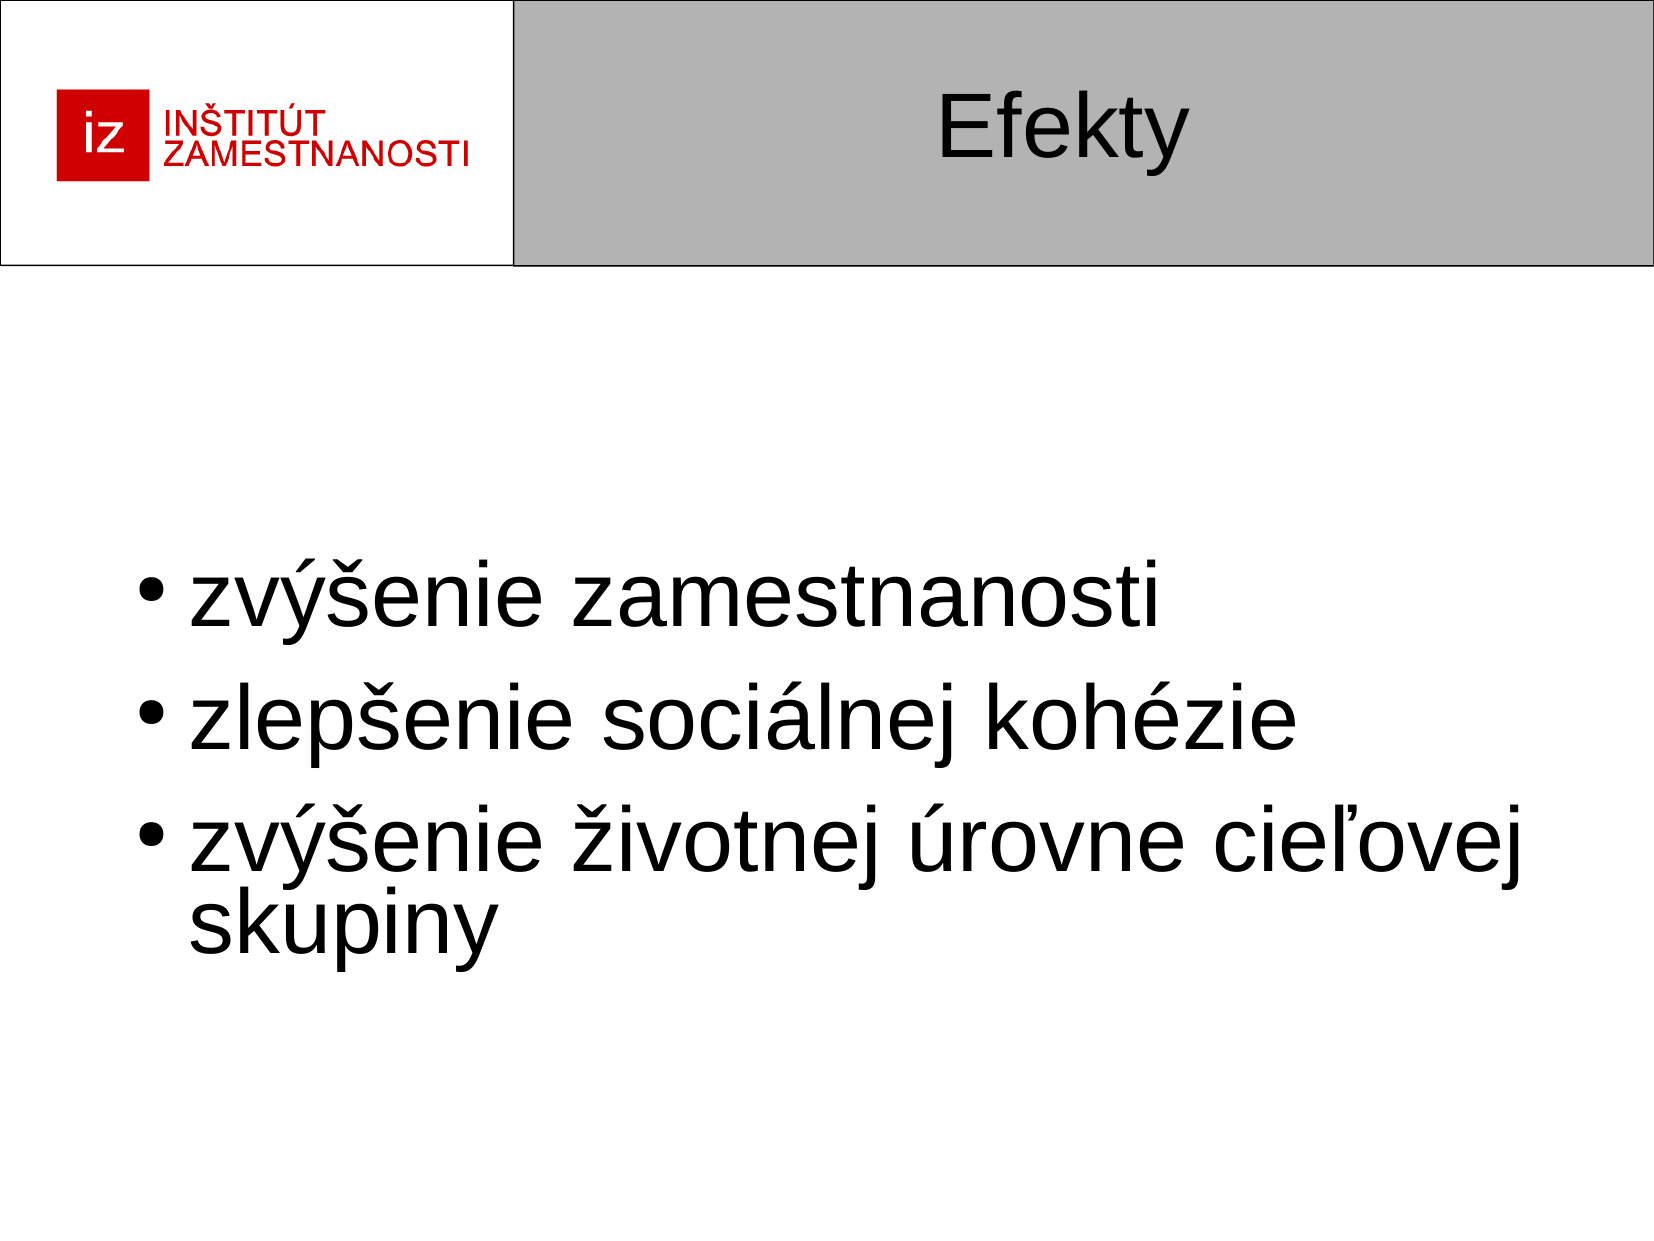

# Efekty
zvýšenie zamestnanosti
zlepšenie sociálnej kohézie
zvýšenie životnej úrovne cieľovej skupiny